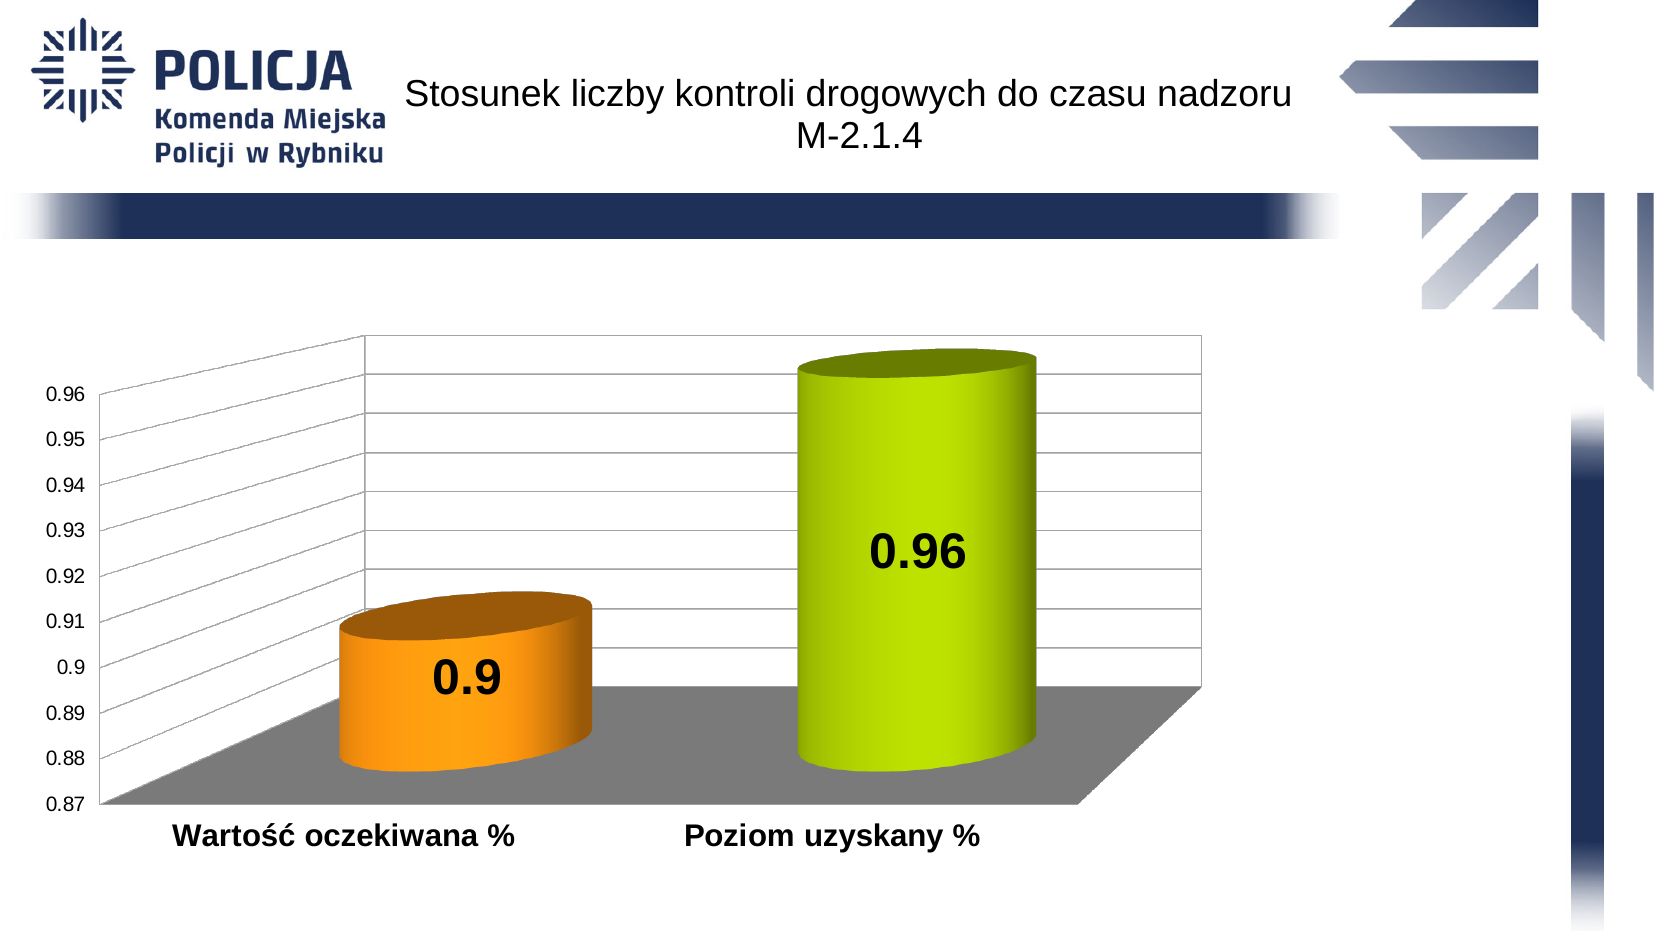

# Stosunek liczby kontroli drogowych do czasu nadzoru M-2.1.4
[unsupported chart]